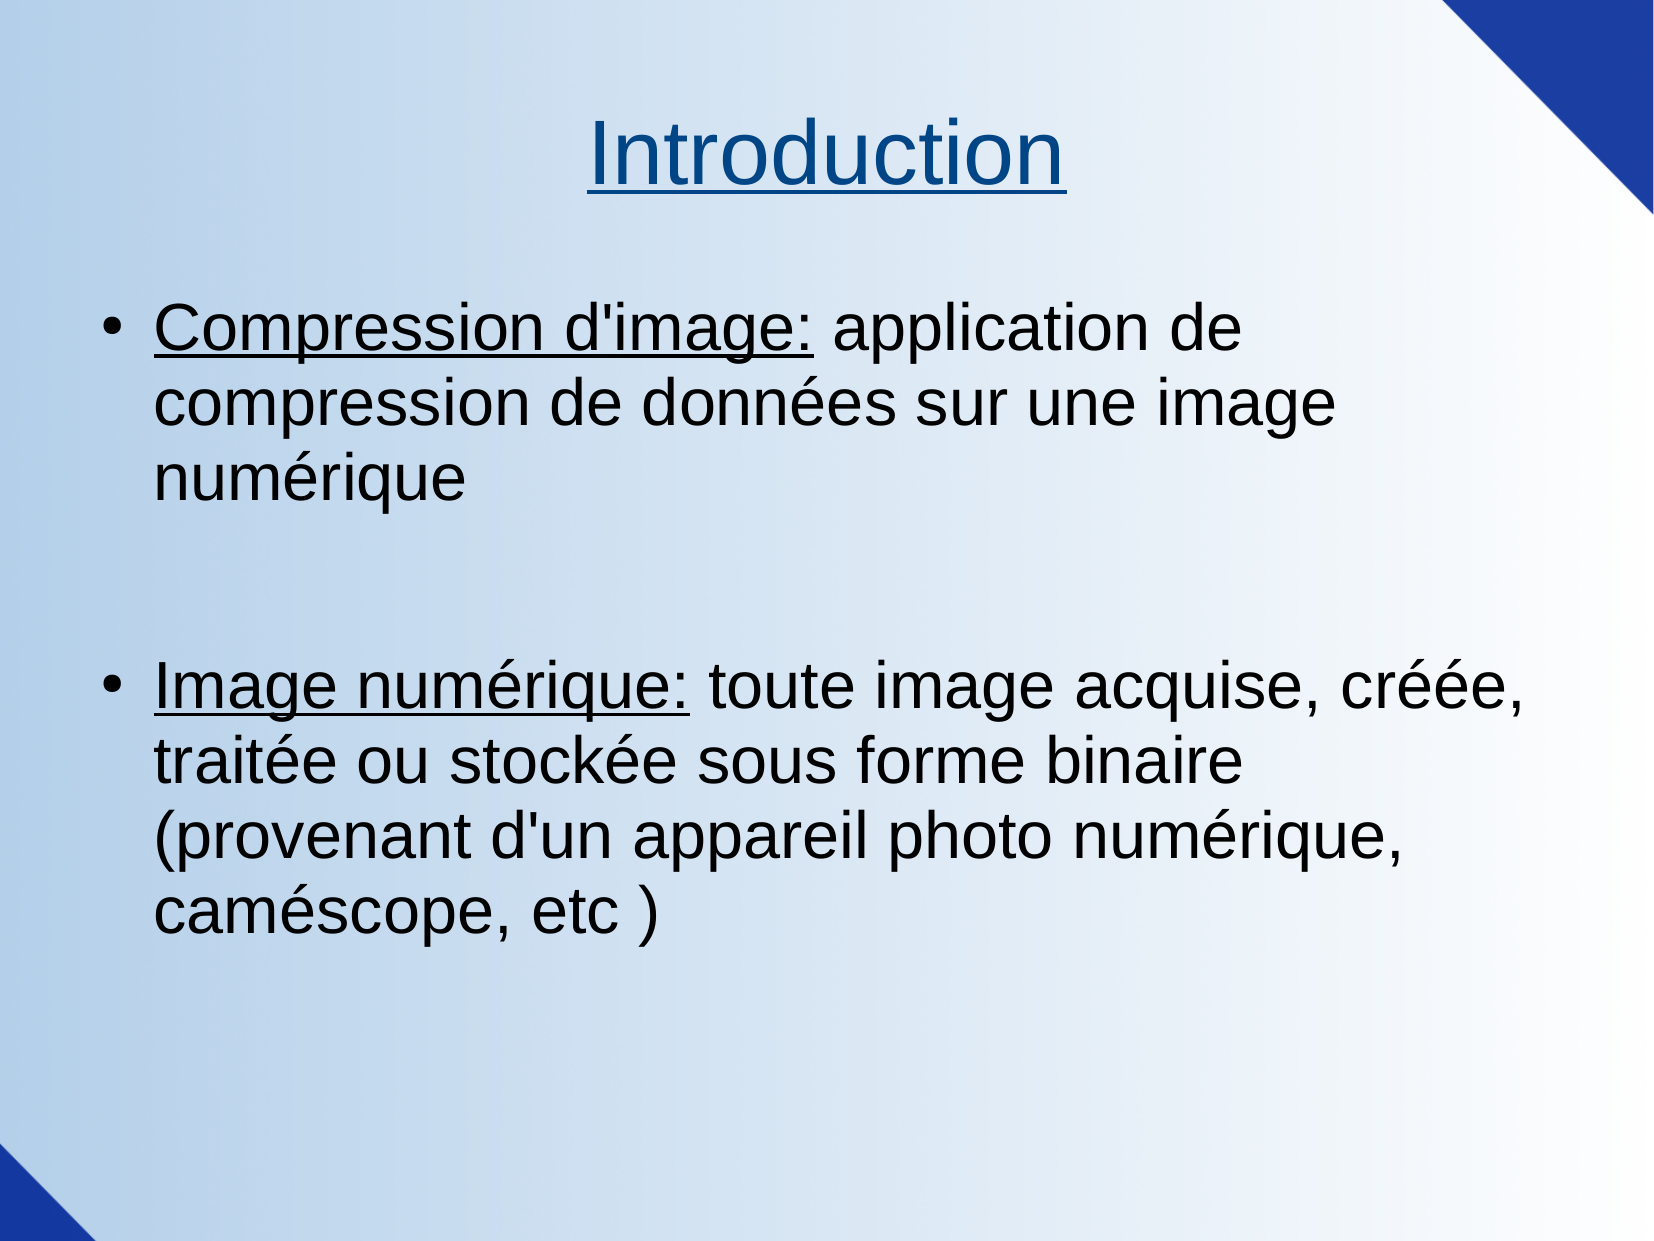

# Introduction
Compression d'image: application de compression de données sur une image numérique
Image numérique: toute image acquise, créée, traitée ou stockée sous forme binaire (provenant d'un appareil photo numérique, caméscope, etc )